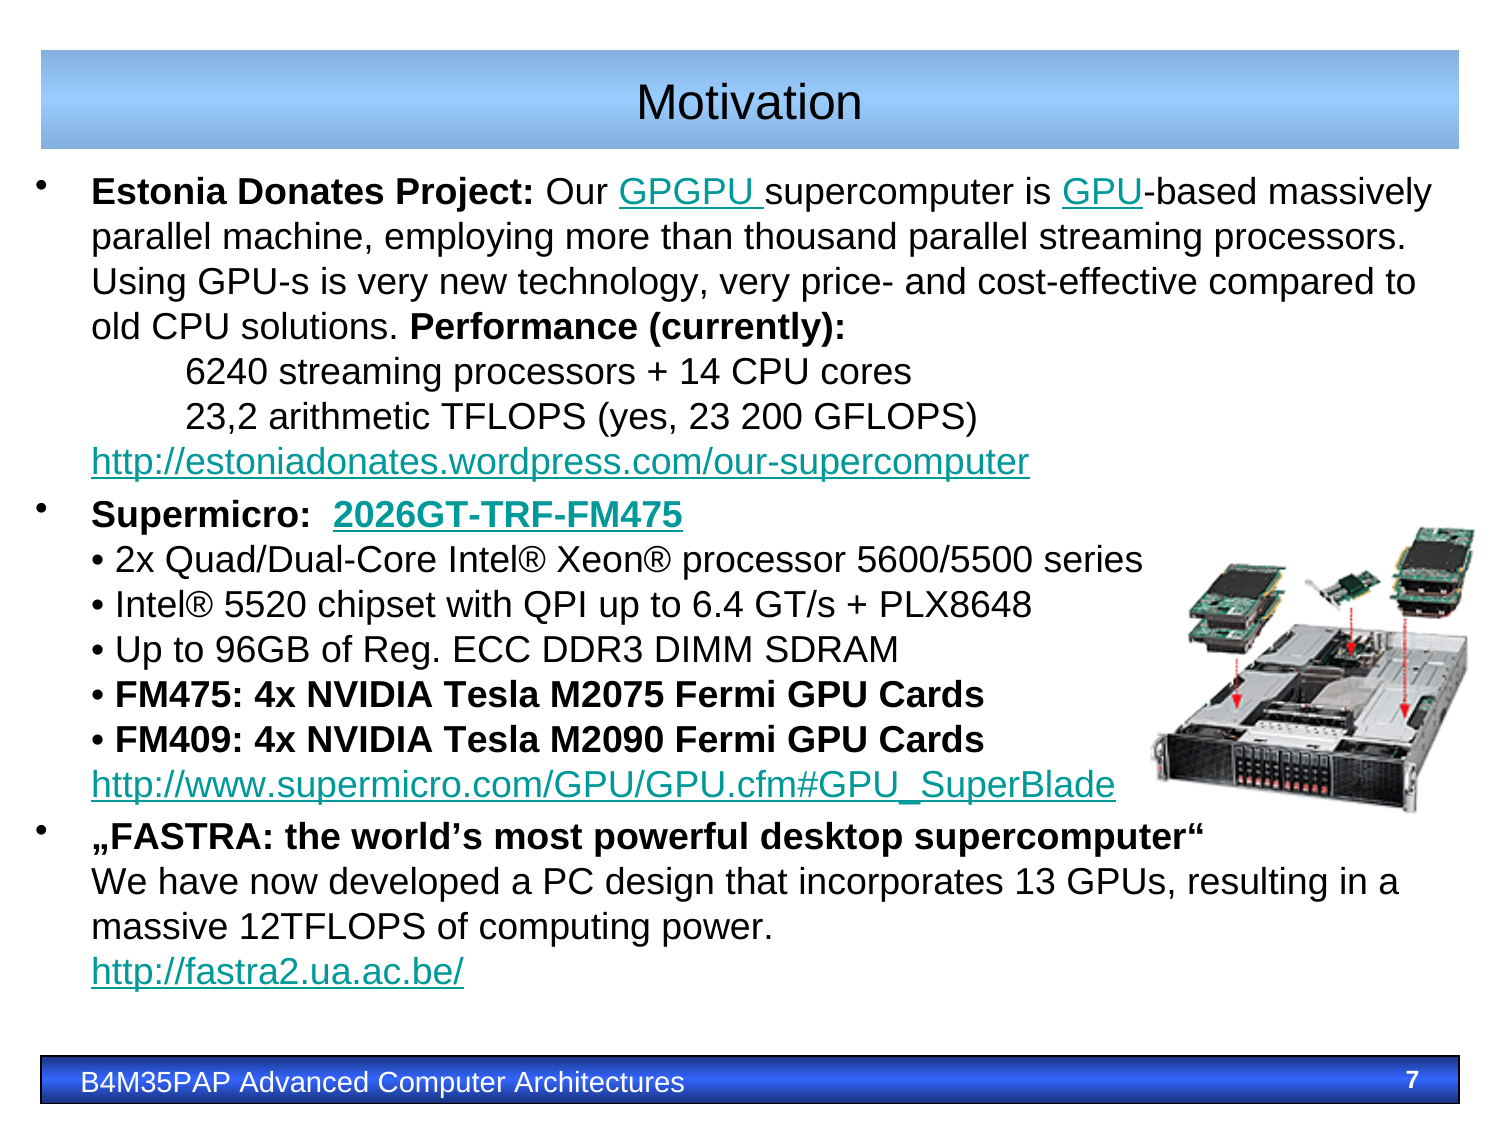

# Motivation
Estonia Donates Project: Our GPGPU supercomputer is GPU-based massively parallel machine, employing more than thousand parallel streaming processors. Using GPU-s is very new technology, very price- and cost-effective compared to old CPU solutions. Performance (currently):
	6240 streaming processors + 14 CPU cores
	23,2 arithmetic TFLOPS (yes, 23 200 GFLOPS)
http://estoniadonates.wordpress.com/our-supercomputer
Supermicro: 2026GT-TRF-FM475
• 2x Quad/Dual-Core Intel® Xeon® processor 5600/5500 series
• Intel® 5520 chipset with QPI up to 6.4 GT/s + PLX8648
• Up to 96GB of Reg. ECC DDR3 DIMM SDRAM
• FM475: 4x NVIDIA Tesla M2075 Fermi GPU Cards
• FM409: 4x NVIDIA Tesla M2090 Fermi GPU Cards
http://www.supermicro.com/GPU/GPU.cfm#GPU_SuperBlade
„FASTRA: the world’s most powerful desktop supercomputer“
We have now developed a PC design that incorporates 13 GPUs, resulting in a massive 12TFLOPS of computing power.
http://fastra2.ua.ac.be/